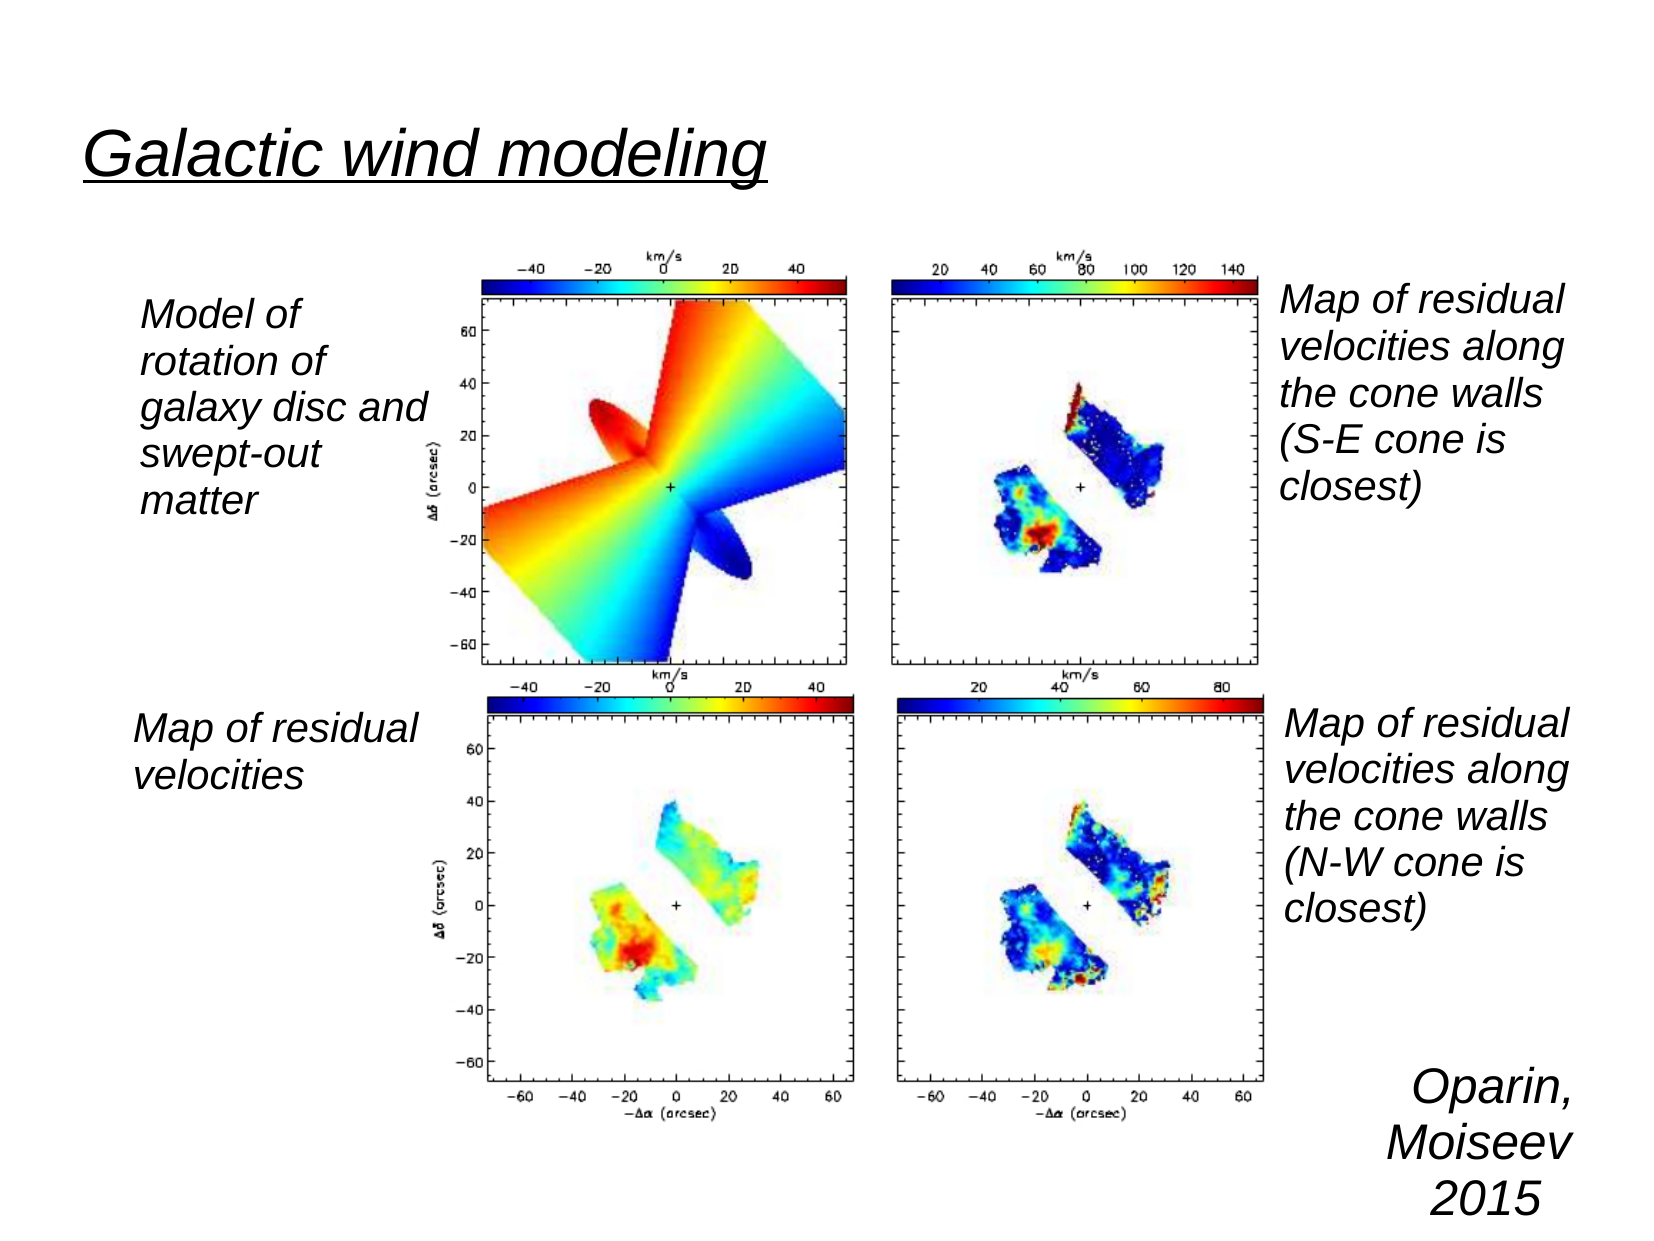

# Galactic wind modeling
Map of residual velocities along the cone walls (S-E cone is closest)
Model of rotation of galaxy disc and swept-out matter
Map of residual velocities along the cone walls (N-W cone is closest)
Map of residual velocities
 Oparin, Moiseev 2015